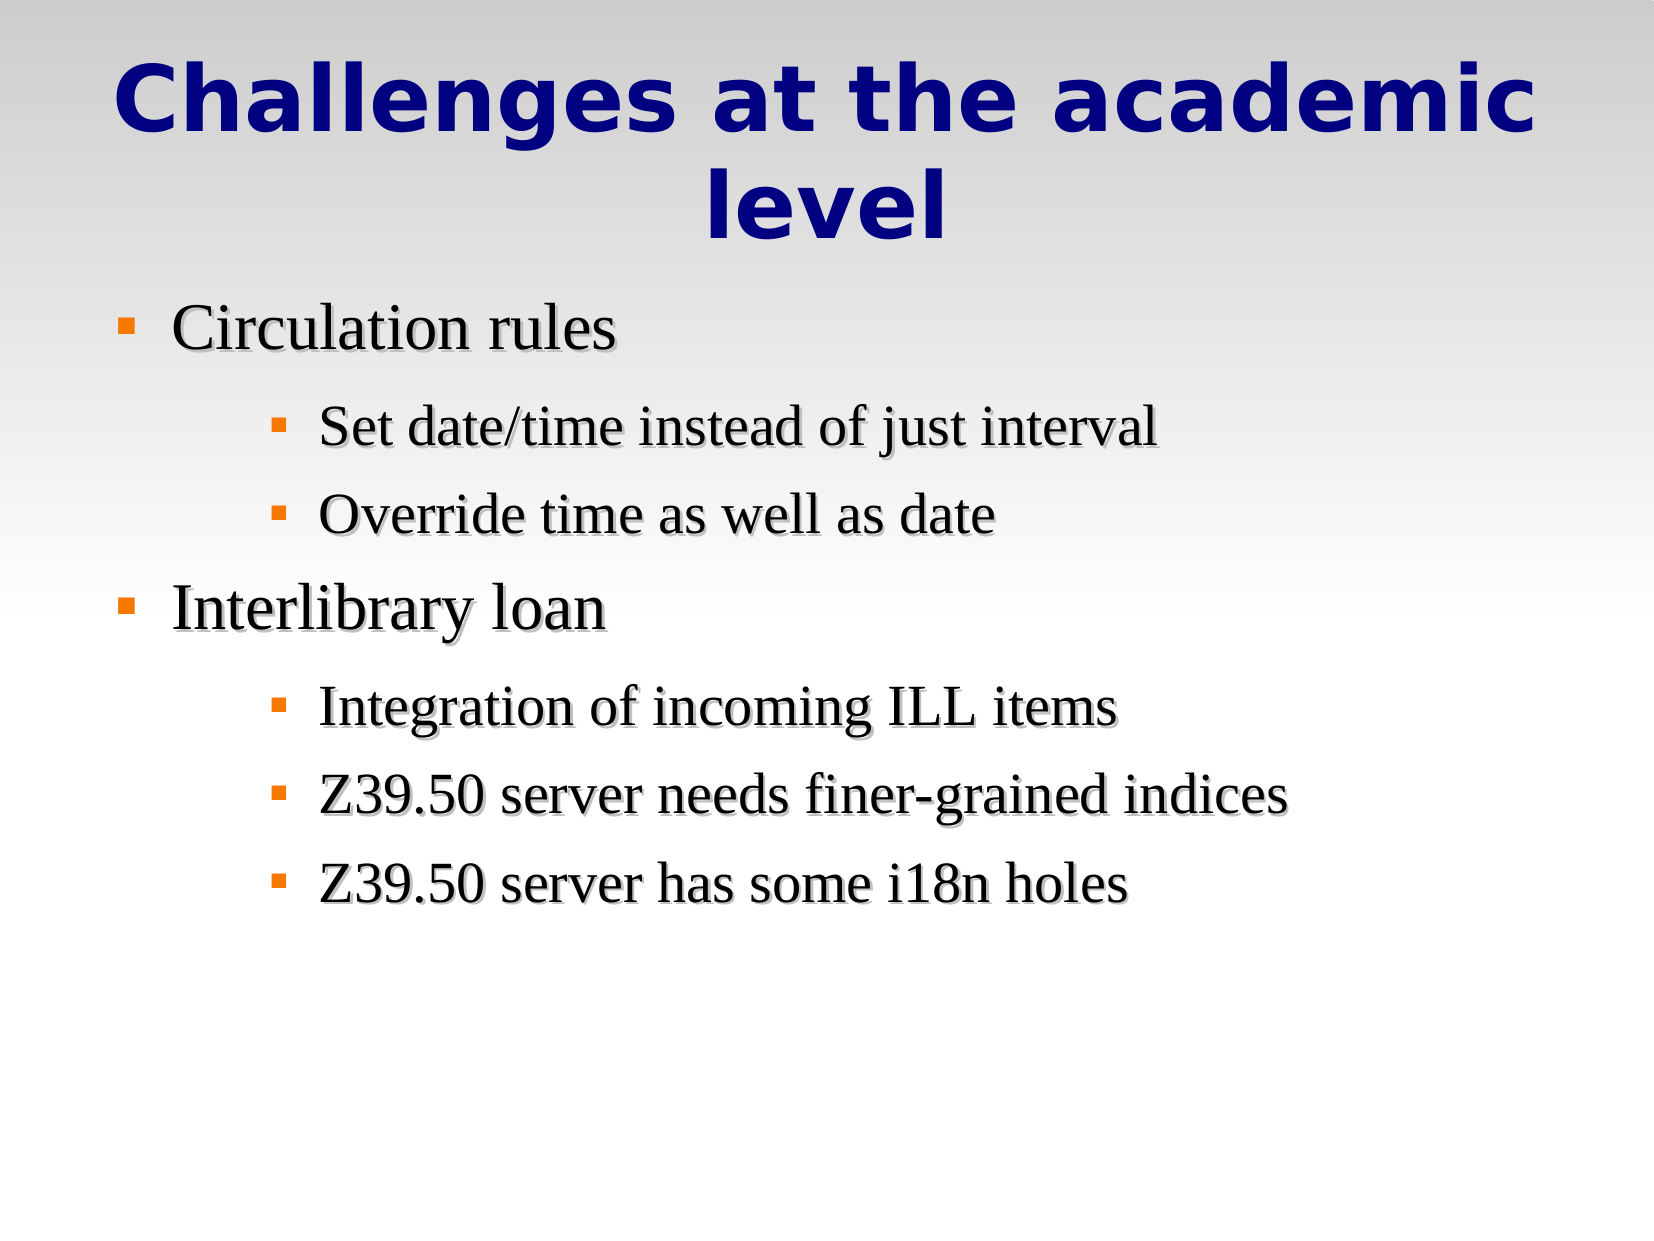

# Challenges at the academic level
Circulation rules
Set date/time instead of just interval
Override time as well as date
Interlibrary loan
Integration of incoming ILL items
Z39.50 server needs finer-grained indices
Z39.50 server has some i18n holes